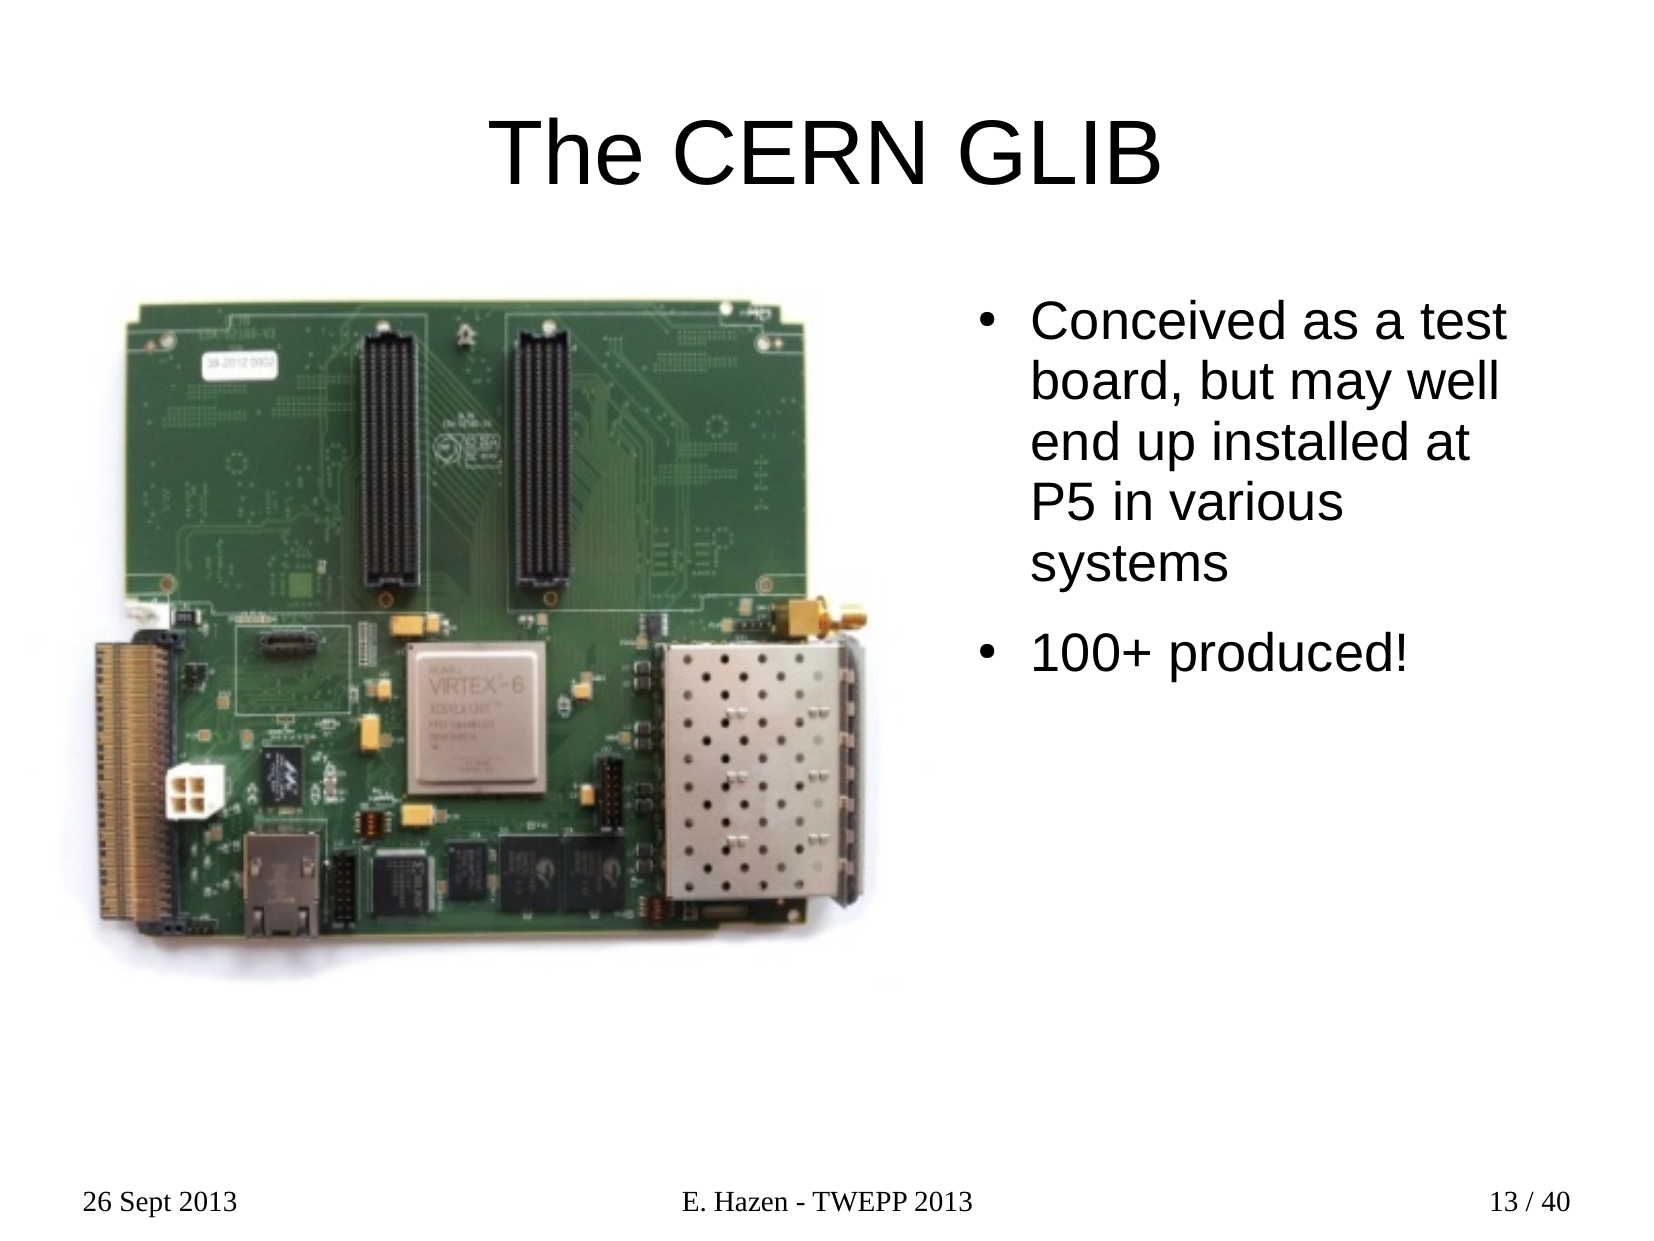

# The CERN GLIB
Conceived as a test board, but may well end up installed at P5 in various systems
100+ produced!
26 Sept 2013
E. Hazen - TWEPP 2013
13